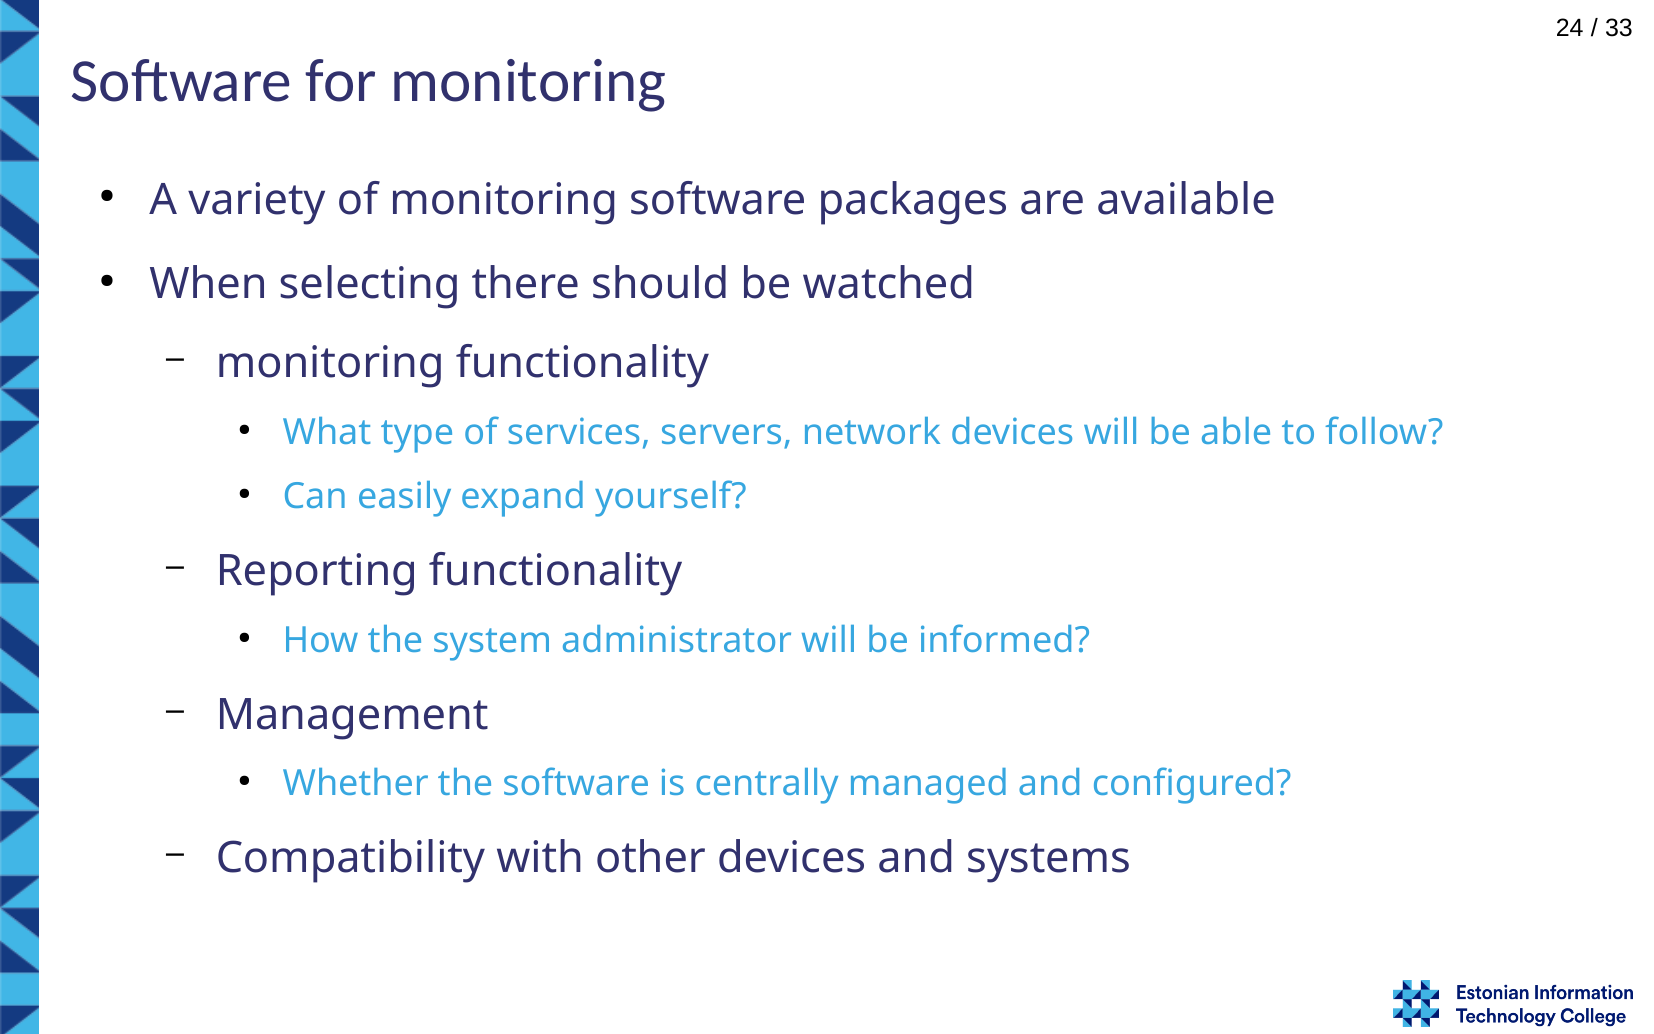

# Software for monitoring
A variety of monitoring software packages are available
When selecting there should be watched
monitoring functionality
What type of services, servers, network devices will be able to follow?
Can easily expand yourself?
Reporting functionality
How the system administrator will be informed?
Management
Whether the software is centrally managed and configured?
Compatibility with other devices and systems